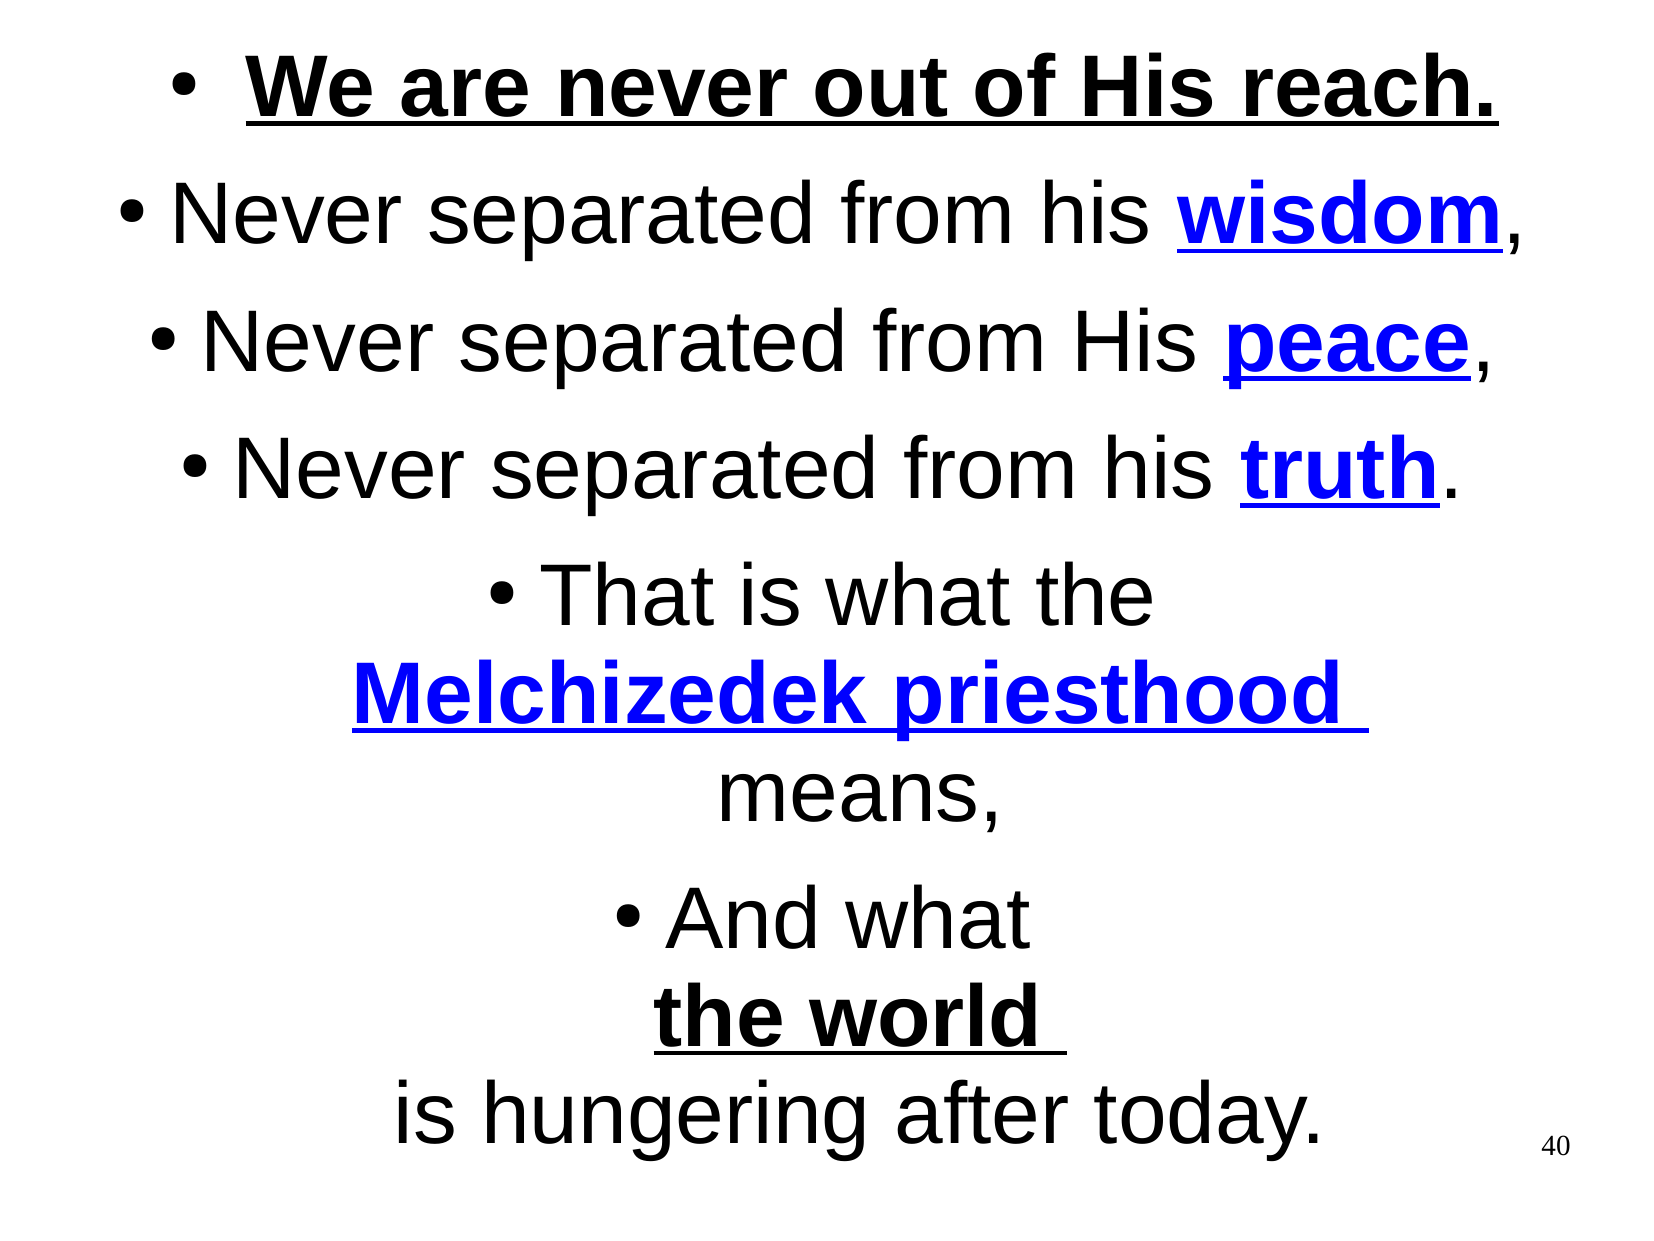

# We are never out of His reach.
Never separated from his wisdom,
Never separated from His peace,
Never separated from his truth.
That is what the
Melchizedek priesthood
means,
And what
the world
is hungering after today.
40